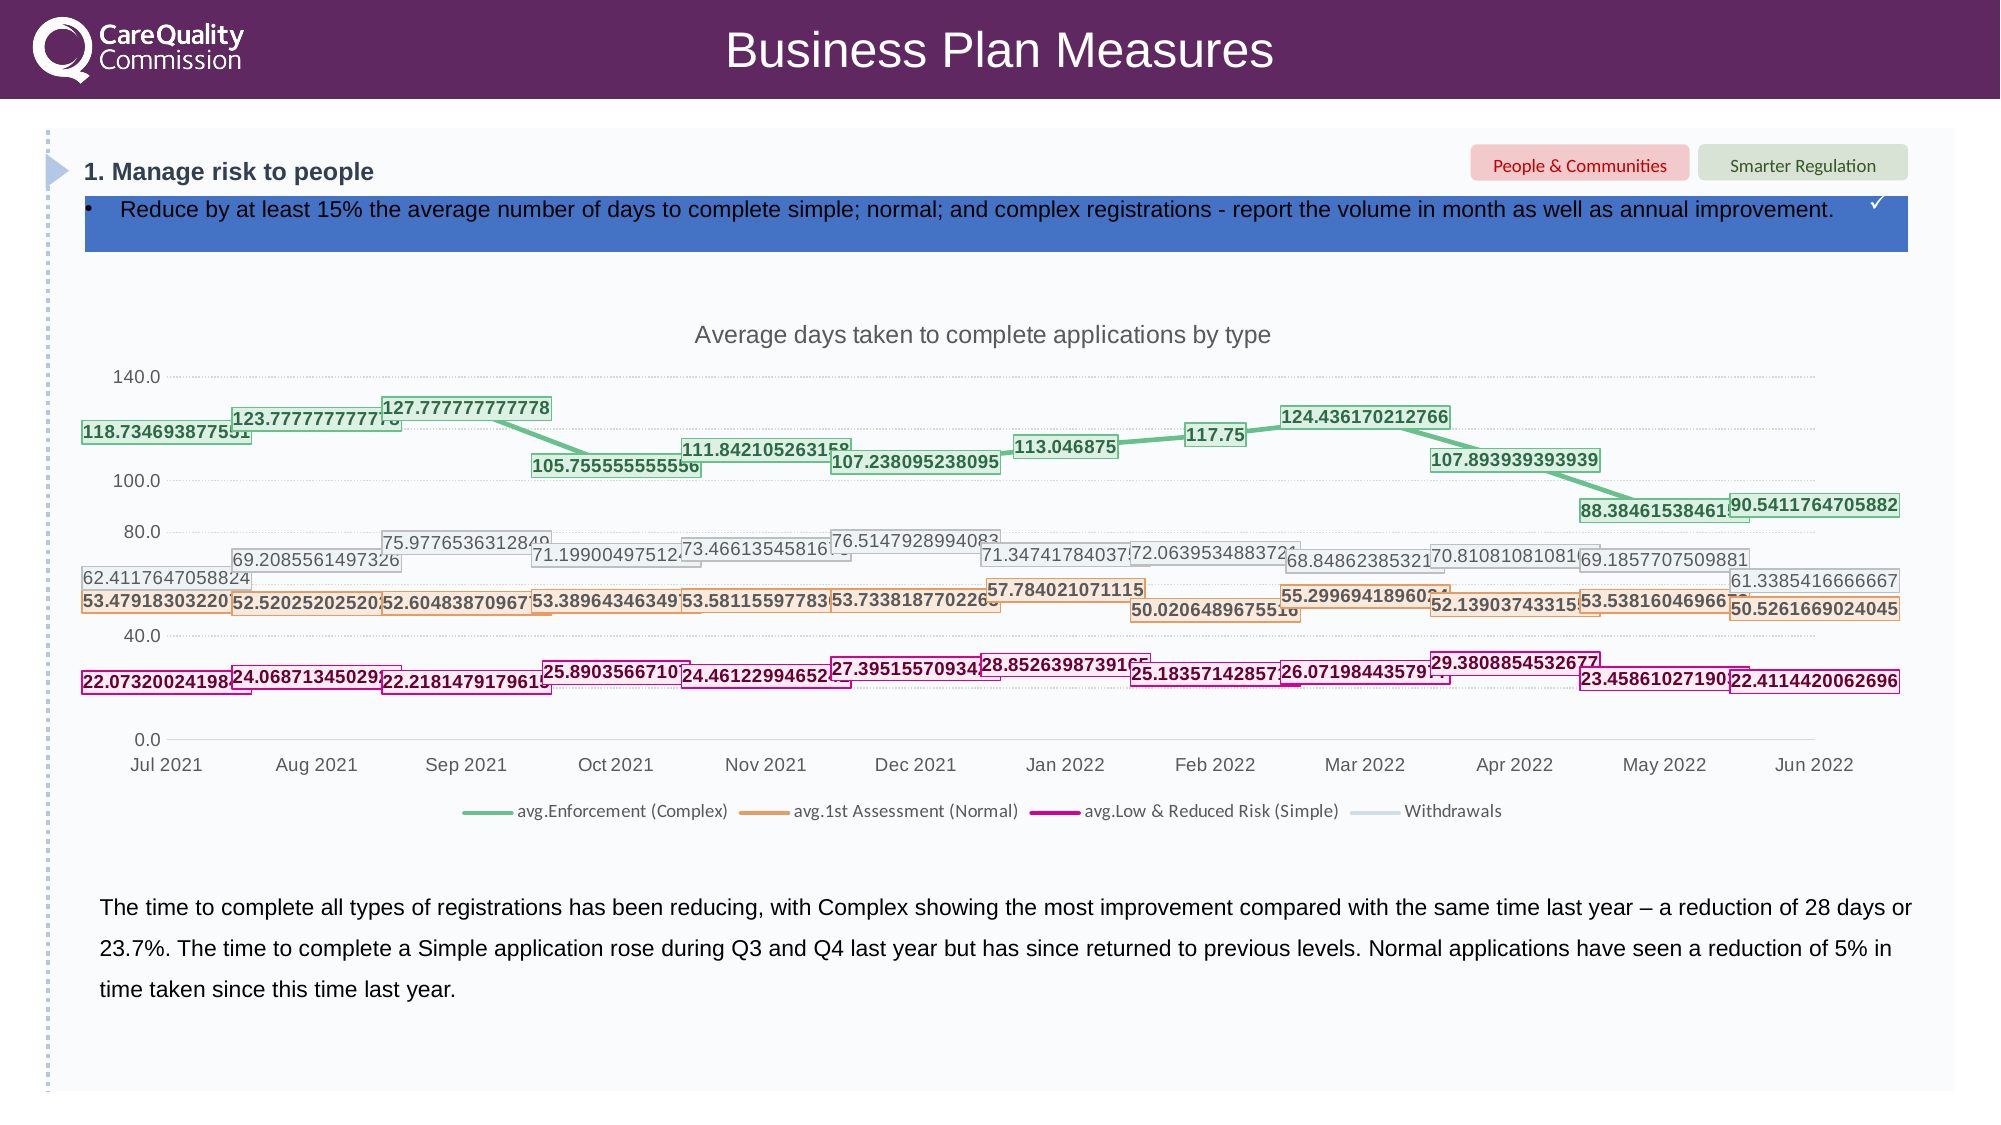

Business Plan Measures
Smarter Regulation
People & Communities
1. Manage risk to people
| Reduce by at least 15% the average number of days to complete simple; normal; and complex registrations - report the volume in month as well as annual improvement. |  |
| --- | --- |
### Chart: Average days taken to complete applications by type
| Category | avg.Enforcement (Complex) | avg.1st Assessment (Normal) | avg.Low & Reduced Risk (Simple) | Withdrawals |
|---|---|---|---|---|
| Jul 2021 | 118.734693877551 | 53.4791830322074 | 22.0732002419843 | 62.4117647058824 |
| Aug 2021 | 123.777777777778 | 52.5202520252025 | 24.0687134502924 | 69.2085561497326 |
| Sep 2021 | 127.777777777778 | 52.6048387096774 | 22.2181479179615 | 75.9776536312849 |
| Oct 2021 | 105.755555555556 | 53.3896434634975 | 25.89035667107 | 71.1990049751244 |
| Nov 2021 | 111.842105263158 | 53.5811559778306 | 24.4612299465241 | 73.4661354581673 |
| Dec 2021 | 107.238095238095 | 53.7338187702265 | 27.3951557093426 | 76.5147928994083 |
| Jan 2022 | 113.046875 | 57.784021071115 | 28.8526398739165 | 71.3474178403756 |
| Feb 2022 | 117.75 | 50.0206489675516 | 25.1835714285714 | 72.0639534883721 |
| Mar 2022 | 124.436170212766 | 55.2996941896024 | 26.0719844357977 | 68.848623853211 |
| Apr 2022 | 107.893939393939 | 52.1390374331551 | 29.3808854532677 | 70.8108108108108 |
| May 2022 | 88.3846153846154 | 53.5381604696673 | 23.4586102719033 | 69.1857707509881 |
| Jun 2022 | 90.5411764705882 | 50.5261669024045 | 22.4114420062696 | 61.3385416666667 |The time to complete all types of registrations has been reducing, with Complex showing the most improvement compared with the same time last year – a reduction of 28 days or 23.7%. The time to complete a Simple application rose during Q3 and Q4 last year but has since returned to previous levels. Normal applications have seen a reduction of 5% in time taken since this time last year.